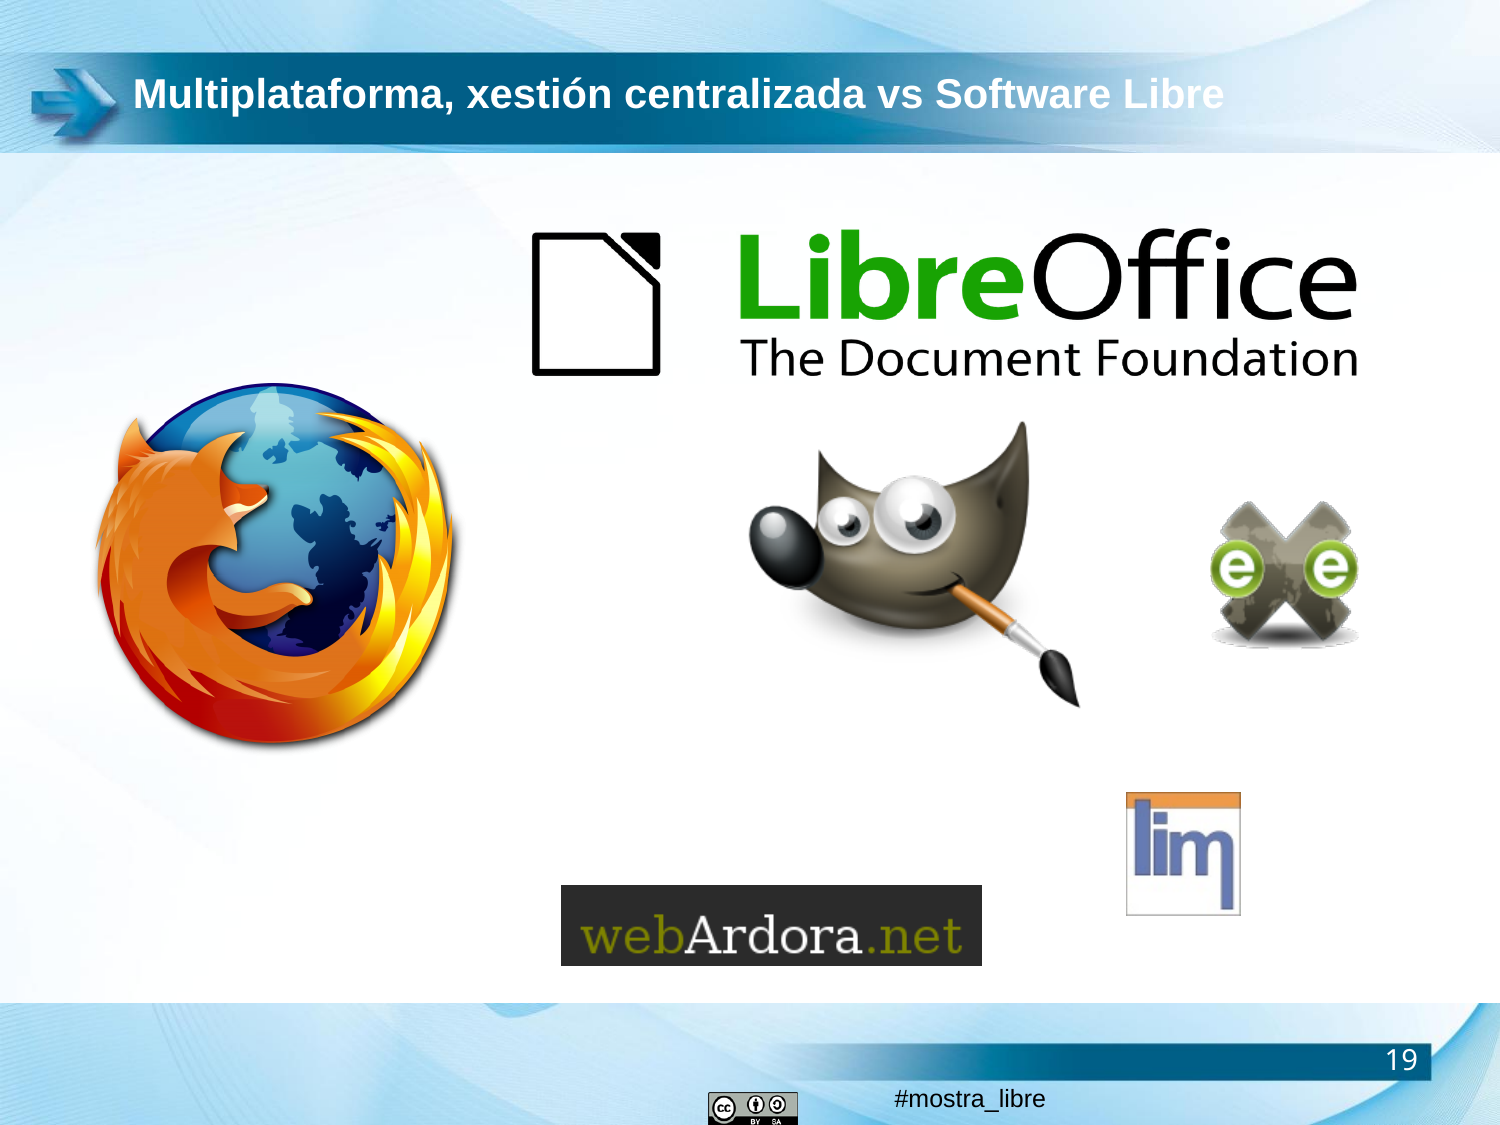

Multiplataforma, xestión centralizada vs Software Libre
#mostra_libre